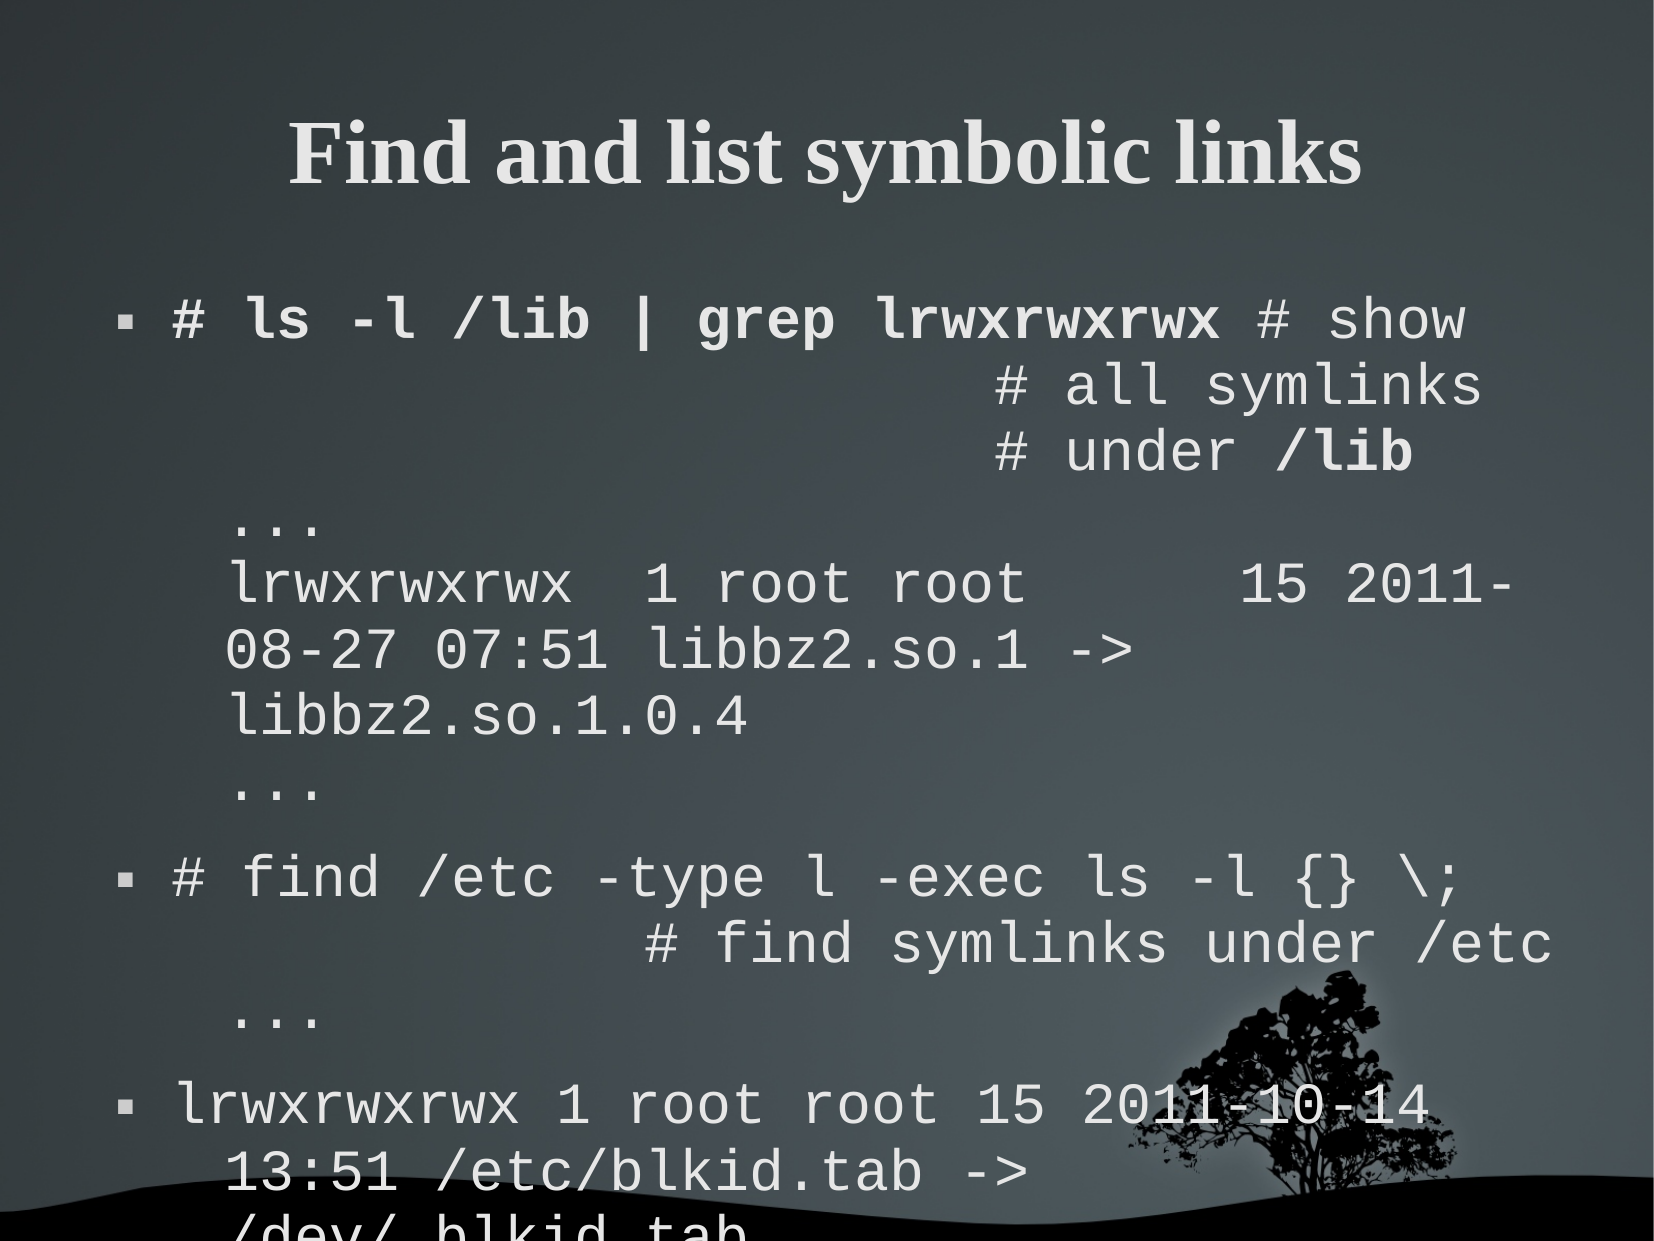

# Find and list symbolic links
# ls -l /lib | grep lrwxrwxrwx # show # all symlinks # under /lib ... lrwxrwxrwx 1 root root 15 2011-08-27 07:51 libbz2.so.1 -> libbz2.so.1.0.4 ...
# find /etc -type l -exec ls -l {} \; # find symlinks under /etc ...
lrwxrwxrwx 1 root root 15 2011-10-14 13:51 /etc/blkid.tab -> /dev/.blkid.tab
...
There is no easy way to find what symlinks are pointing to a target